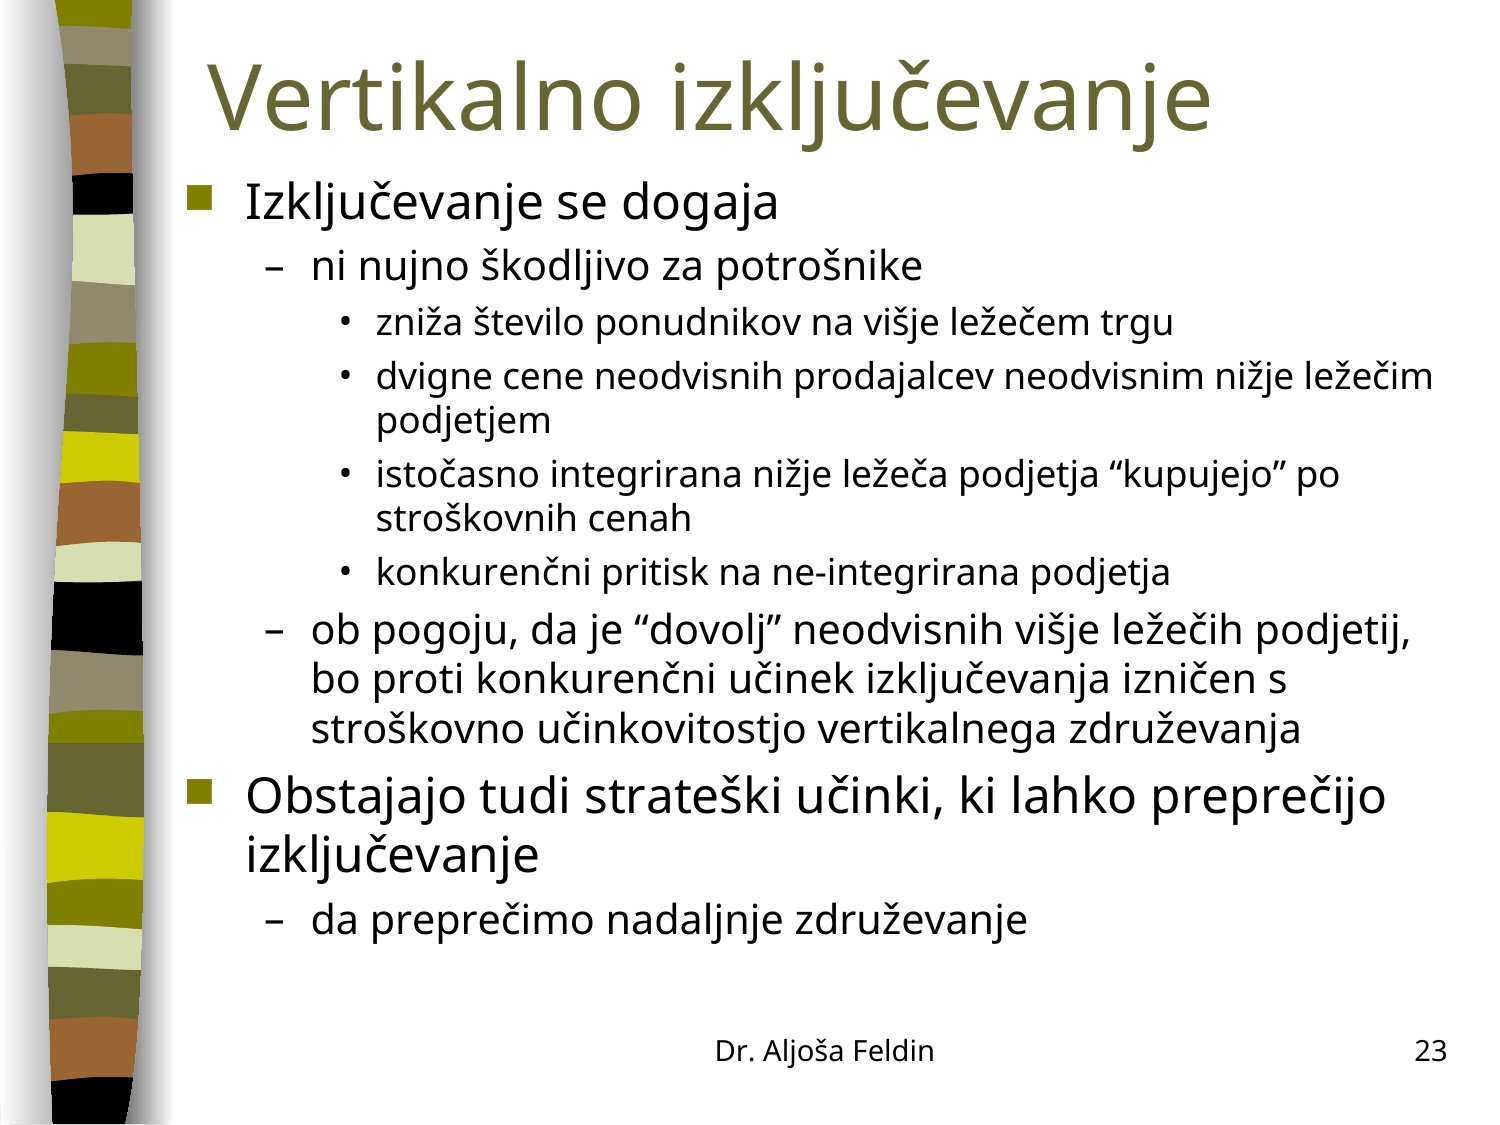

Vertikalno izključevanje
# Izključevanje se dogaja
ni nujno škodljivo za potrošnike
zniža število ponudnikov na višje ležečem trgu
dvigne cene neodvisnih prodajalcev neodvisnim nižje ležečim podjetjem
istočasno integrirana nižje ležeča podjetja “kupujejo” po stroškovnih cenah
konkurenčni pritisk na ne-integrirana podjetja
ob pogoju, da je “dovolj” neodvisnih višje ležečih podjetij, bo proti konkurenčni učinek izključevanja izničen s stroškovno učinkovitostjo vertikalnega združevanja
Obstajajo tudi strateški učinki, ki lahko preprečijo izključevanje
da preprečimo nadaljnje združevanje
Dr. Aljoša Feldin